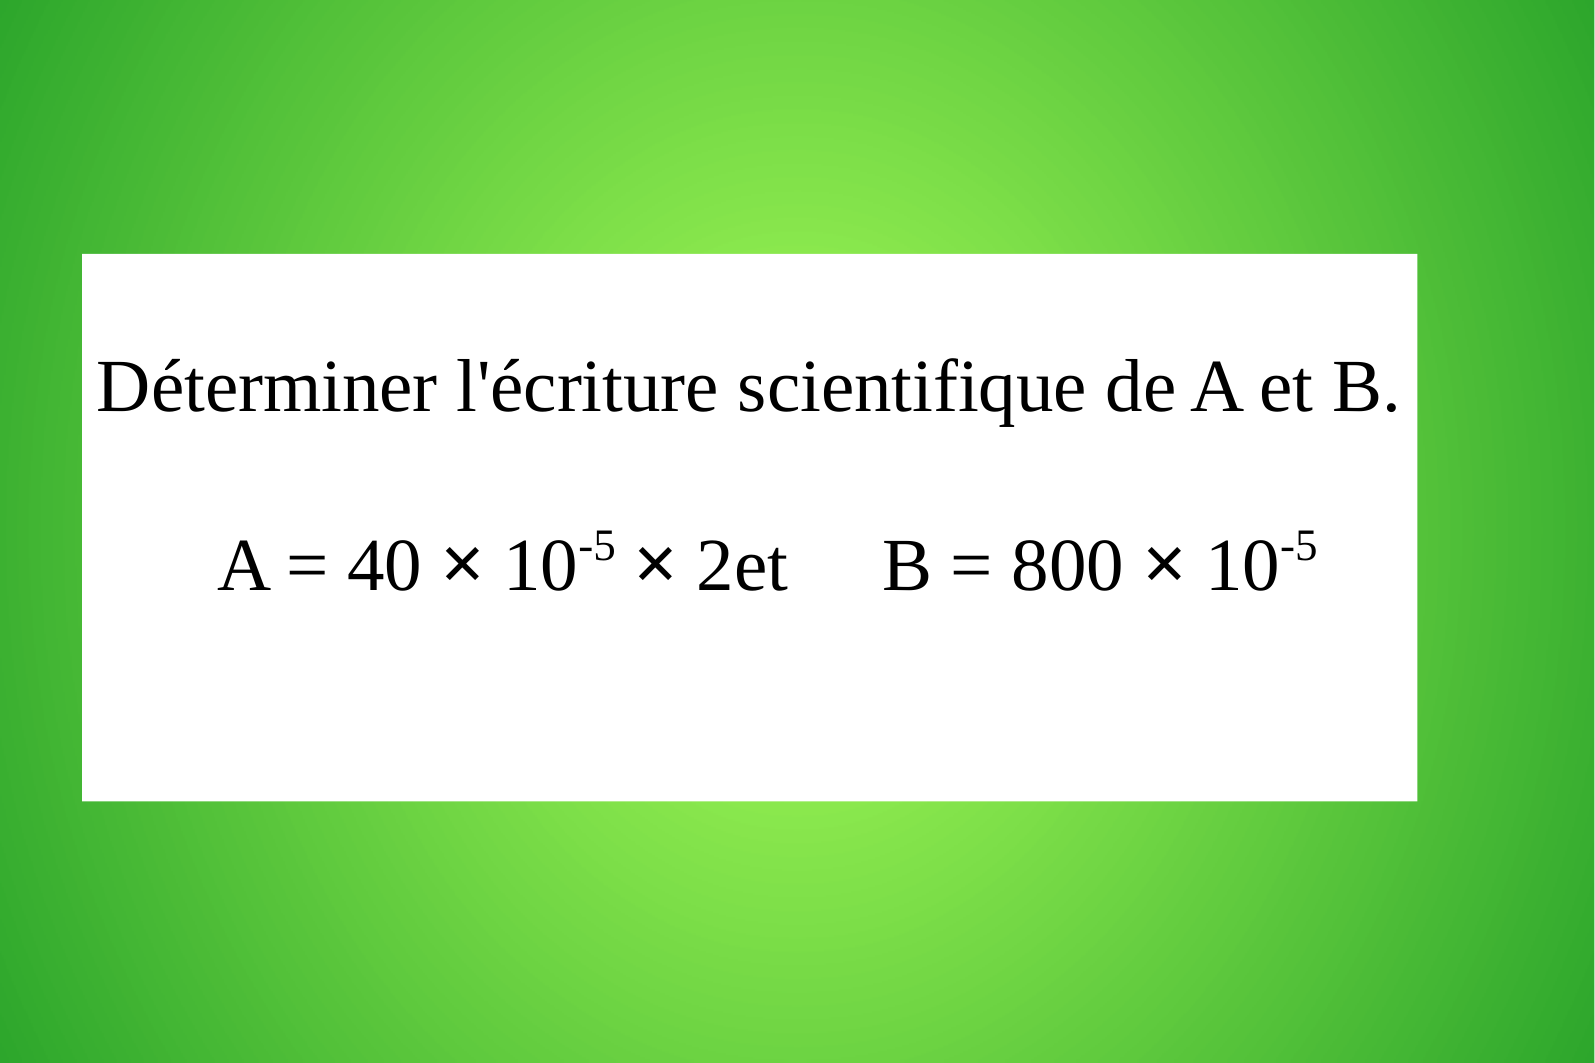

Déterminer l'écriture scientifique de A et B.
	A = 40 × 10-5 × 2	et 		B = 800 × 10-5